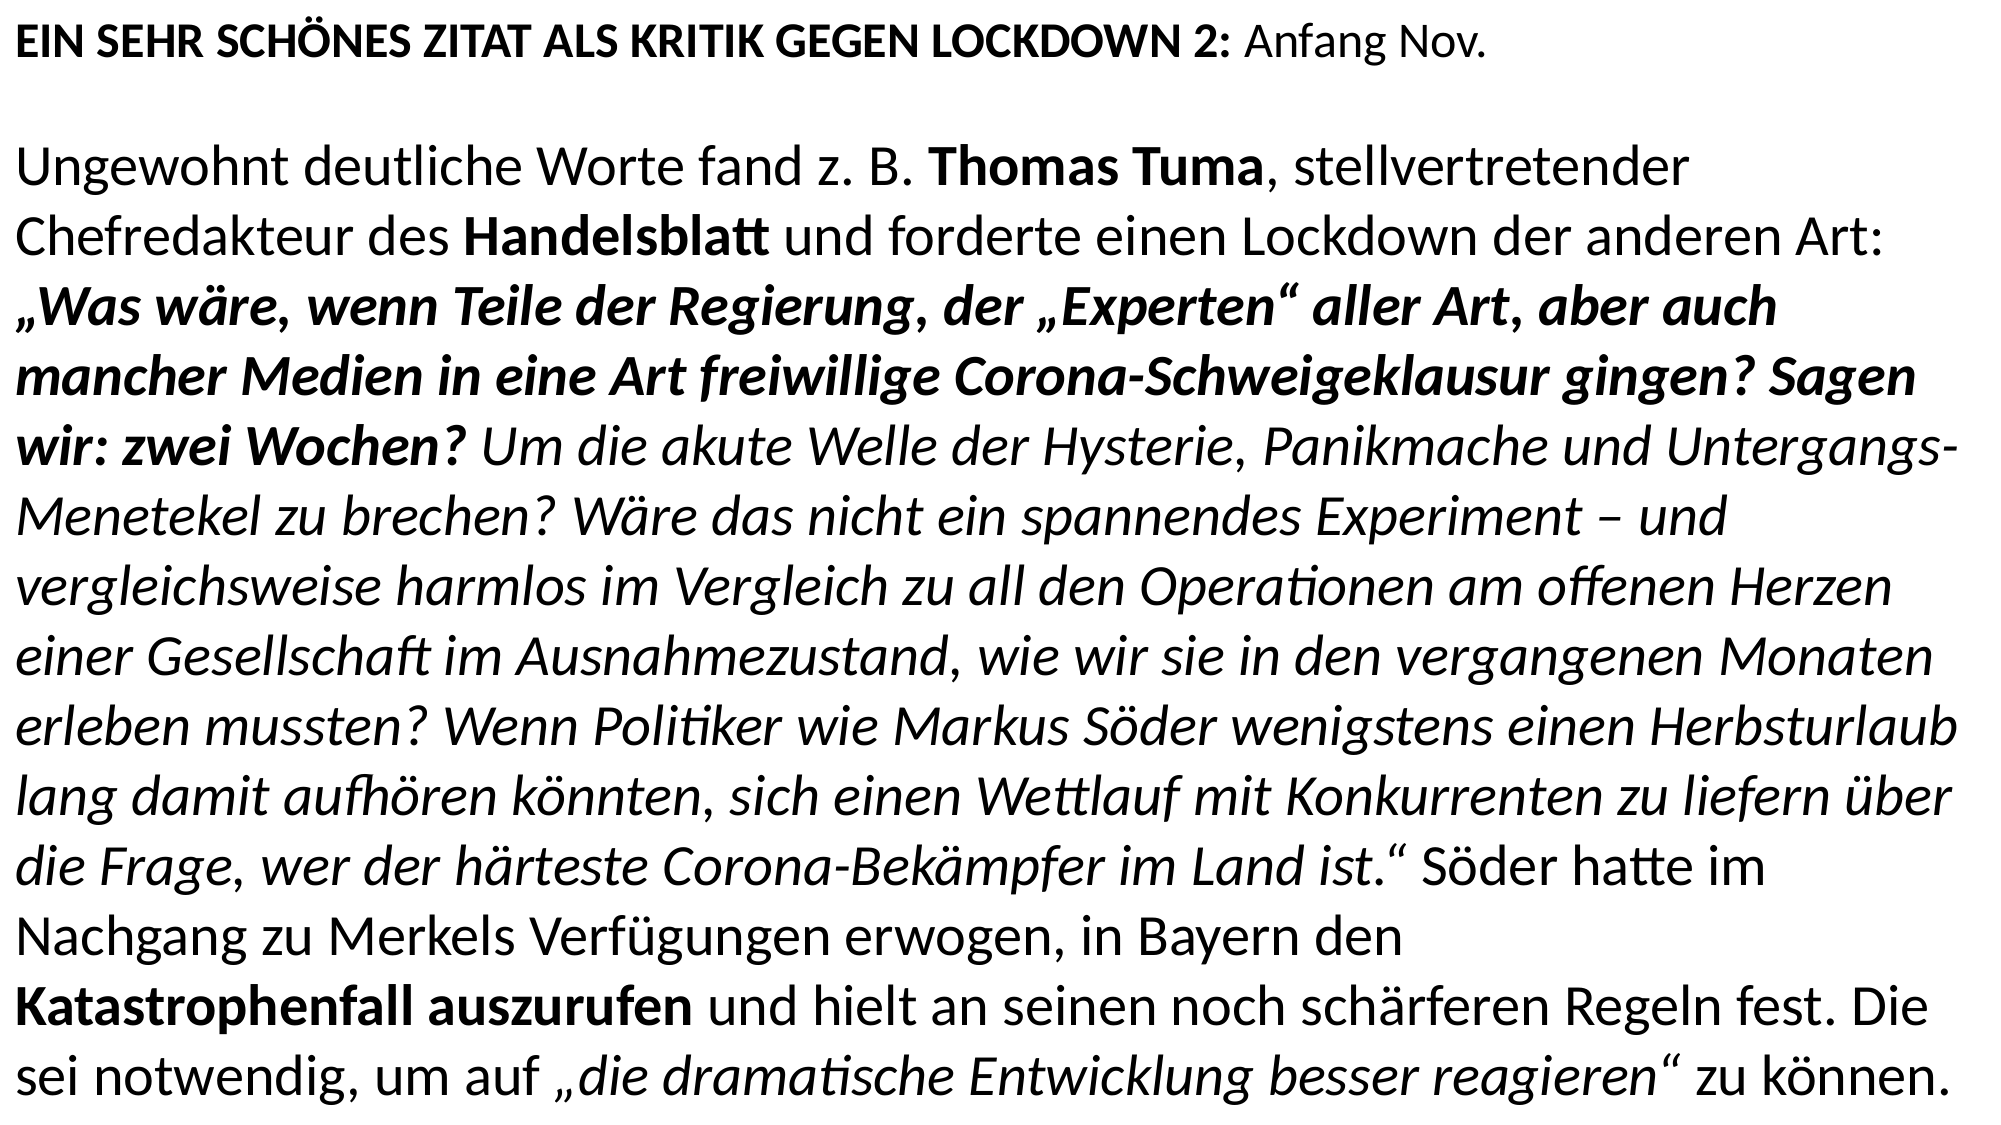

EIN SEHR SCHÖNES ZITAT ALS KRITIK GEGEN LOCKDOWN 2: Anfang Nov.
Ungewohnt deutliche Worte fand z. B. Thomas Tuma, stellvertretender Chefredakteur des Handelsblatt und forderte einen Lockdown der anderen Art: „Was wäre, wenn Teile der Regierung, der „Experten“ aller Art, aber auch mancher Medien in eine Art freiwillige Corona-Schweigeklausur gingen? Sagen wir: zwei Wochen? Um die akute Welle der Hysterie, Panikmache und Untergangs-Menetekel zu brechen? Wäre das nicht ein spannendes Experiment – und vergleichsweise harmlos im Vergleich zu all den Operationen am offenen Herzen einer Gesellschaft im Ausnahmezustand, wie wir sie in den vergangenen Monaten erleben mussten? Wenn Politiker wie Markus Söder wenigstens einen Herbsturlaub lang damit aufhören könnten, sich einen Wettlauf mit Konkurrenten zu liefern über die Frage, wer der härteste Corona-Bekämpfer im Land ist.“ Söder hatte im Nachgang zu Merkels Verfügungen erwogen, in Bayern den Katastrophenfall auszurufen und hielt an seinen noch schärferen Regeln fest. Die sei notwendig, um auf „die dramatische Entwicklung besser reagieren“ zu können.